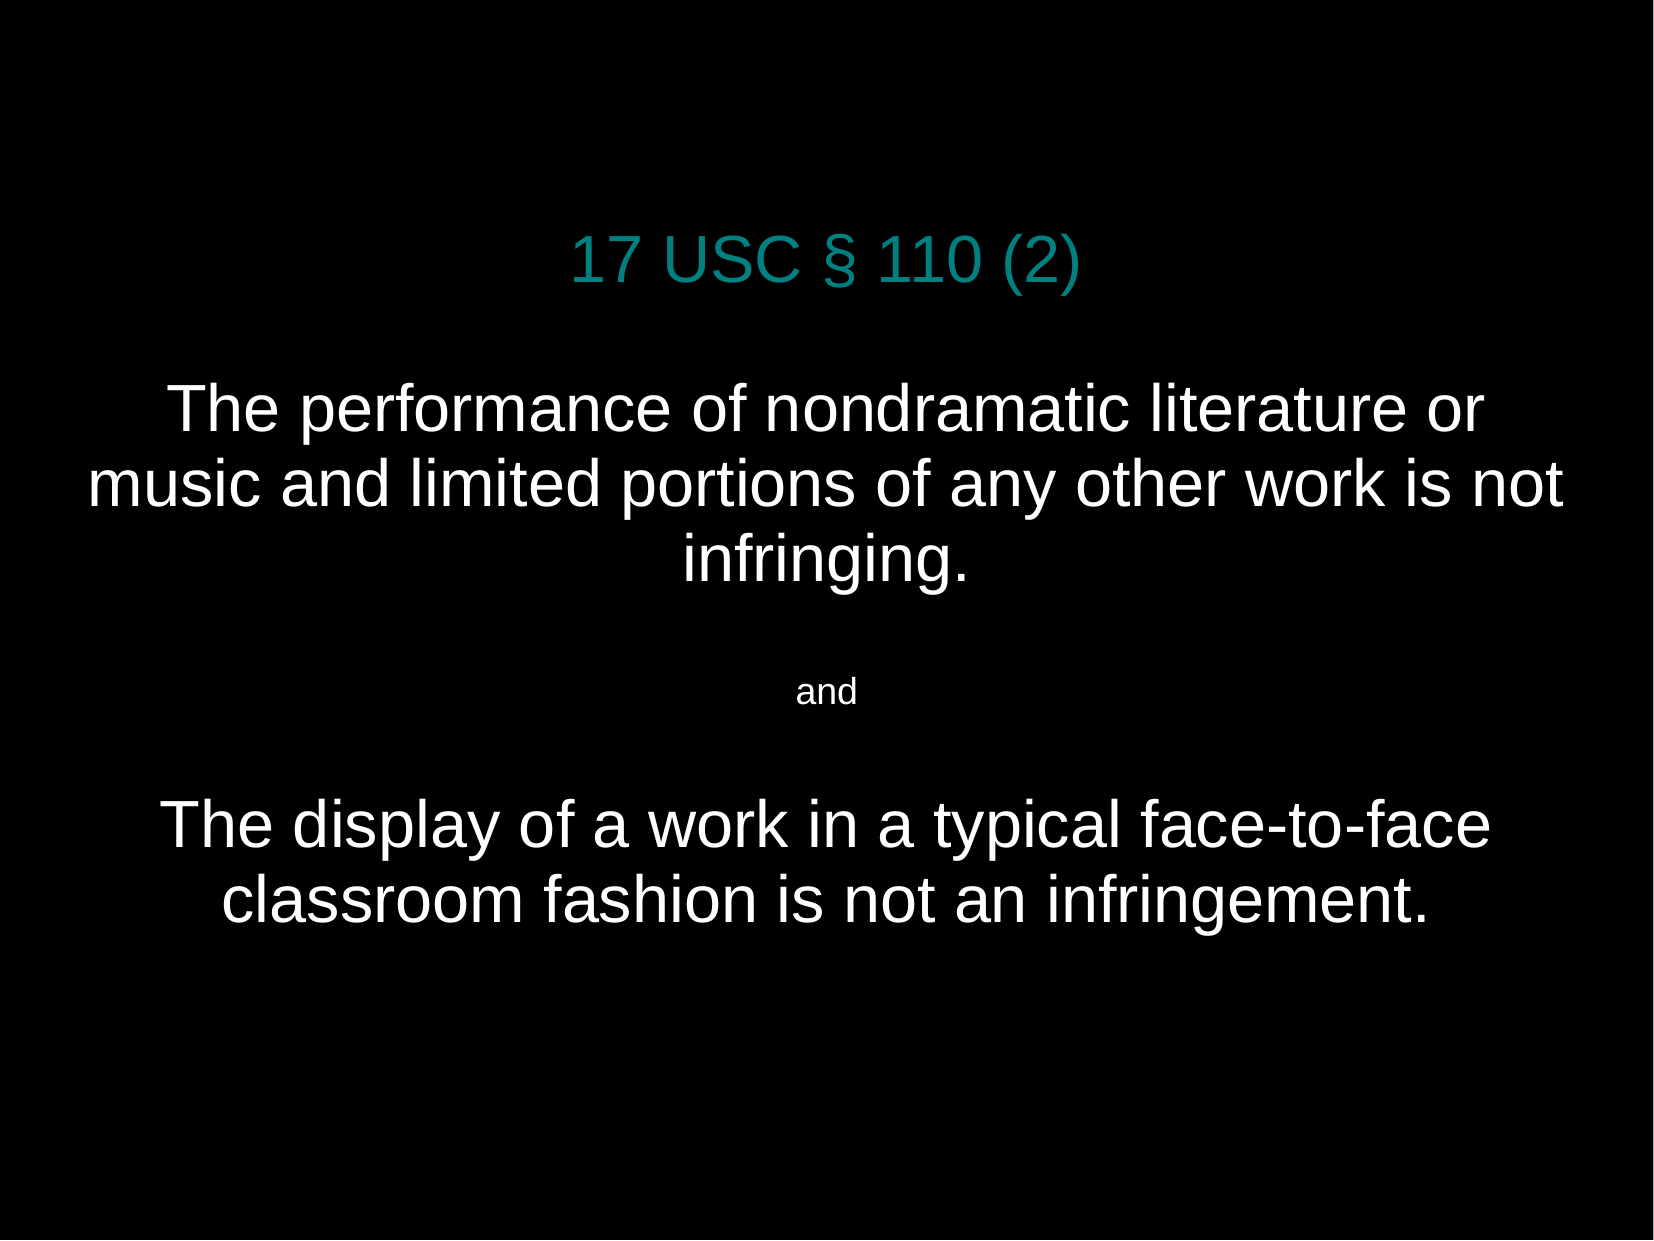

# 17 USC § 110 (2)
The performance of nondramatic literature or music and limited portions of any other work is not infringing.
and
The display of a work in a typical face-to-face classroom fashion is not an infringement.